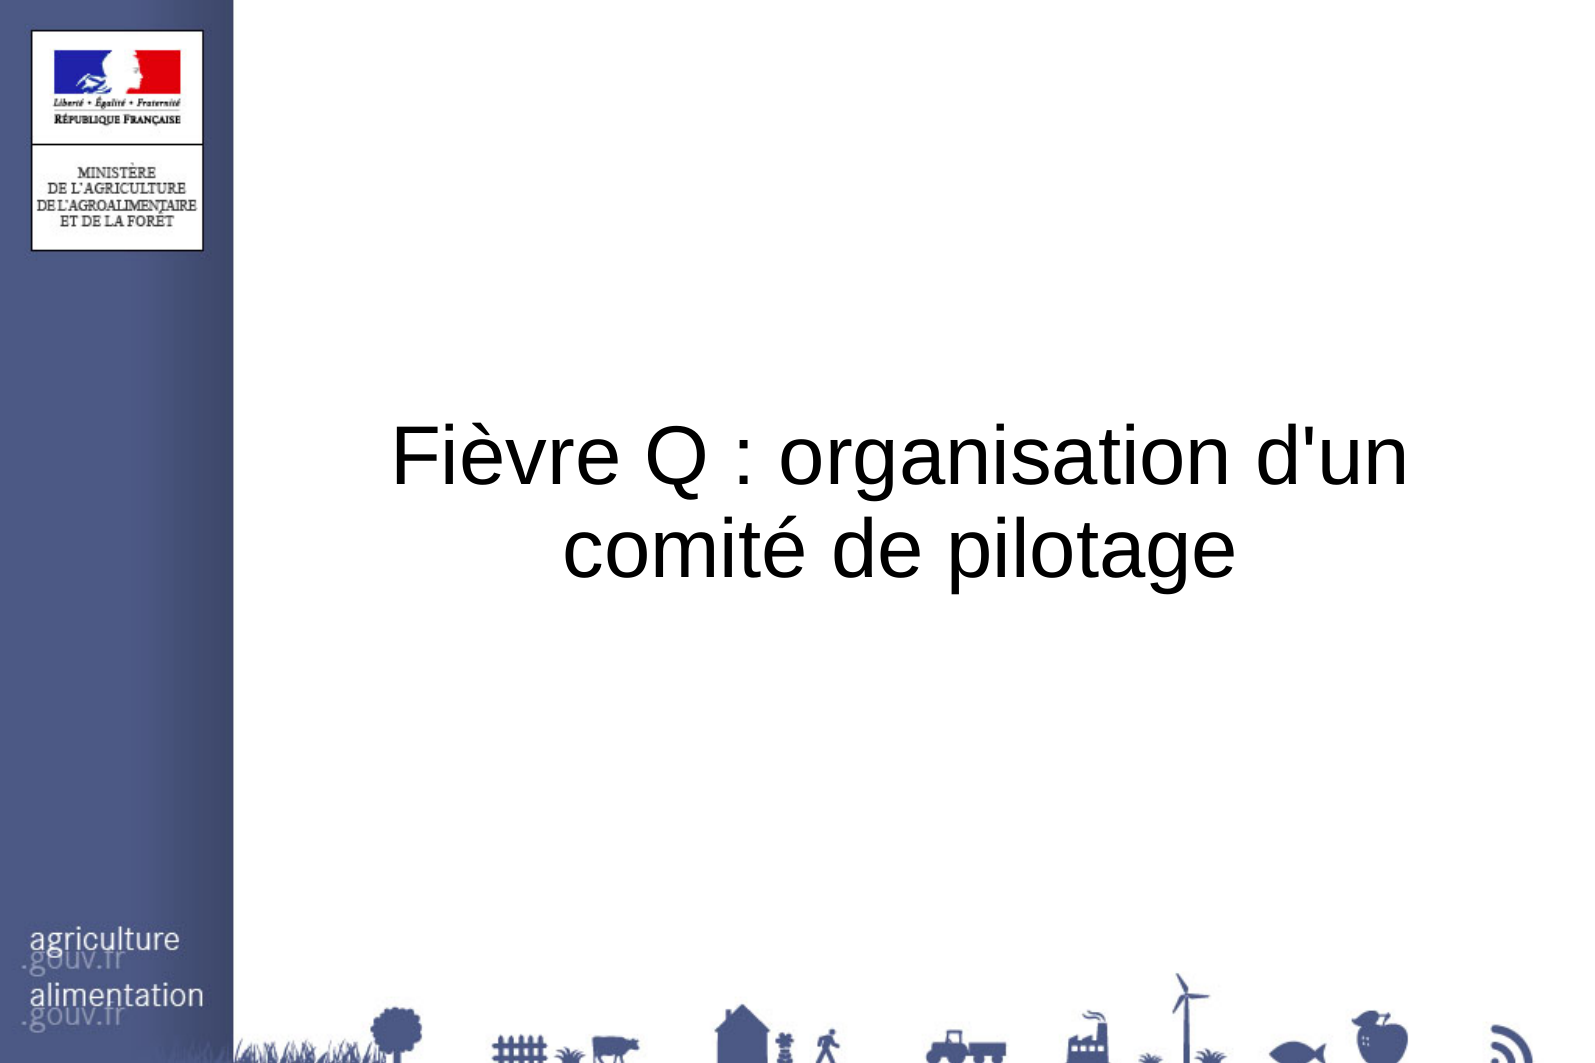

# Fièvre Q : organisation d'un comité de pilotage